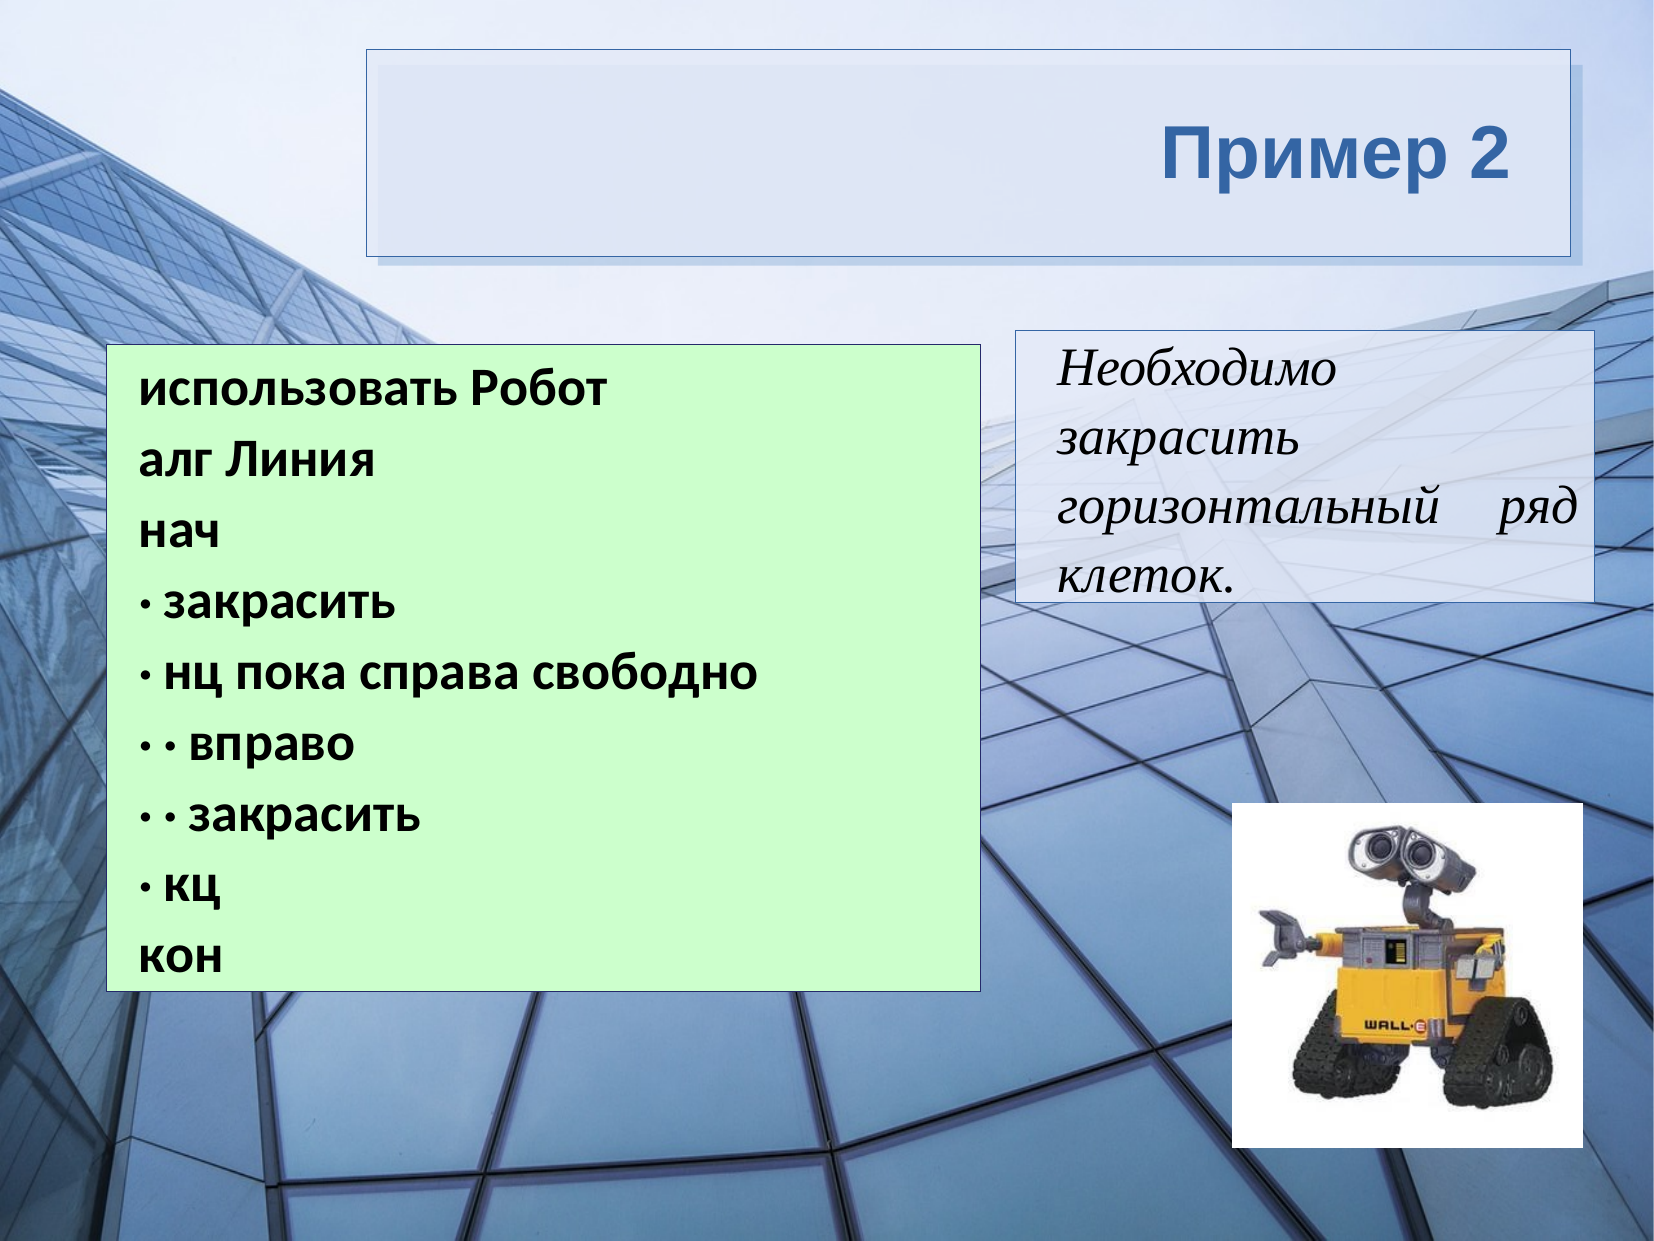

# Пример 2
Необходимо закрасить горизонтальный ряд клеток.
использовать Робот
алг Линия
нач
· закрасить
· нц пока справа свободно
· · вправо
· · закрасить
· кц
кон